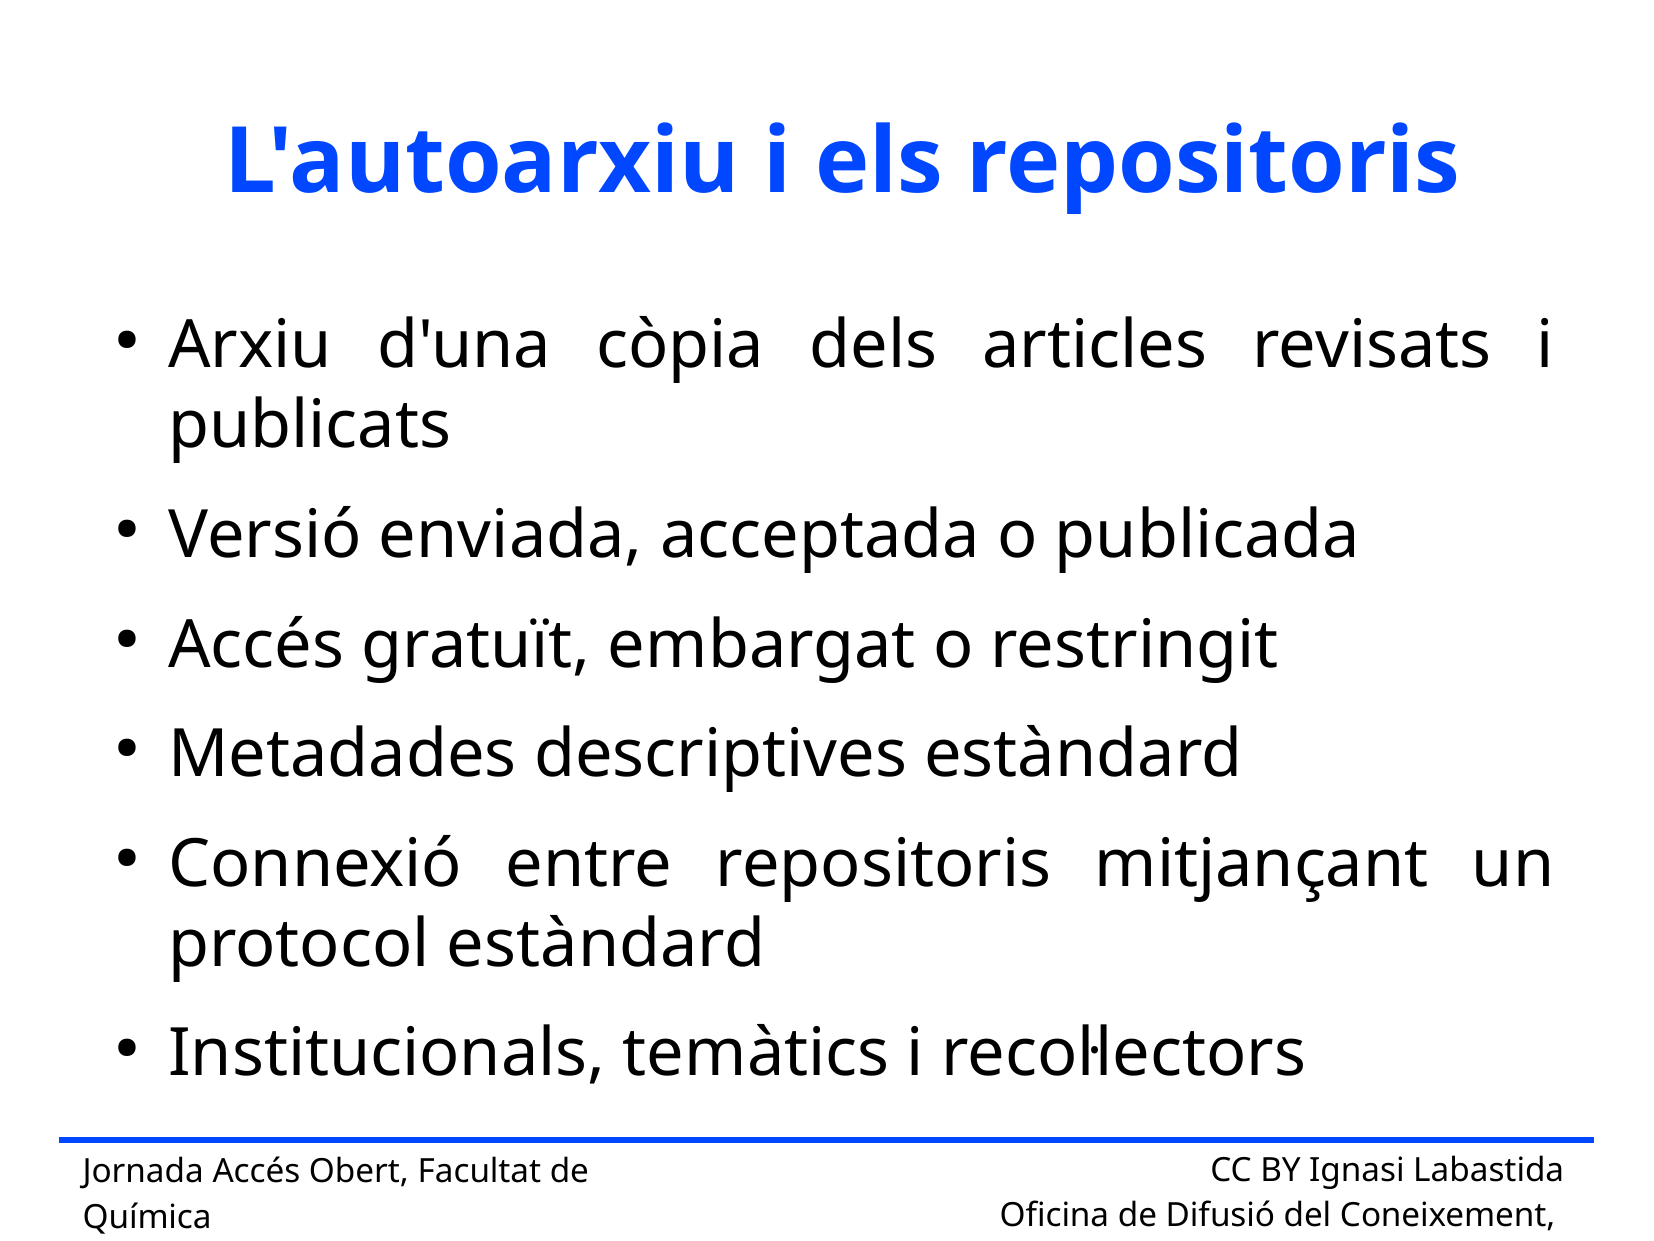

# L'autoarxiu i els repositoris
Arxiu d'una còpia dels articles revisats i publicats
Versió enviada, acceptada o publicada
Accés gratuït, embargat o restringit
Metadades descriptives estàndard
Connexió entre repositoris mitjançant un protocol estàndard
Institucionals, temàtics i recol·lectors